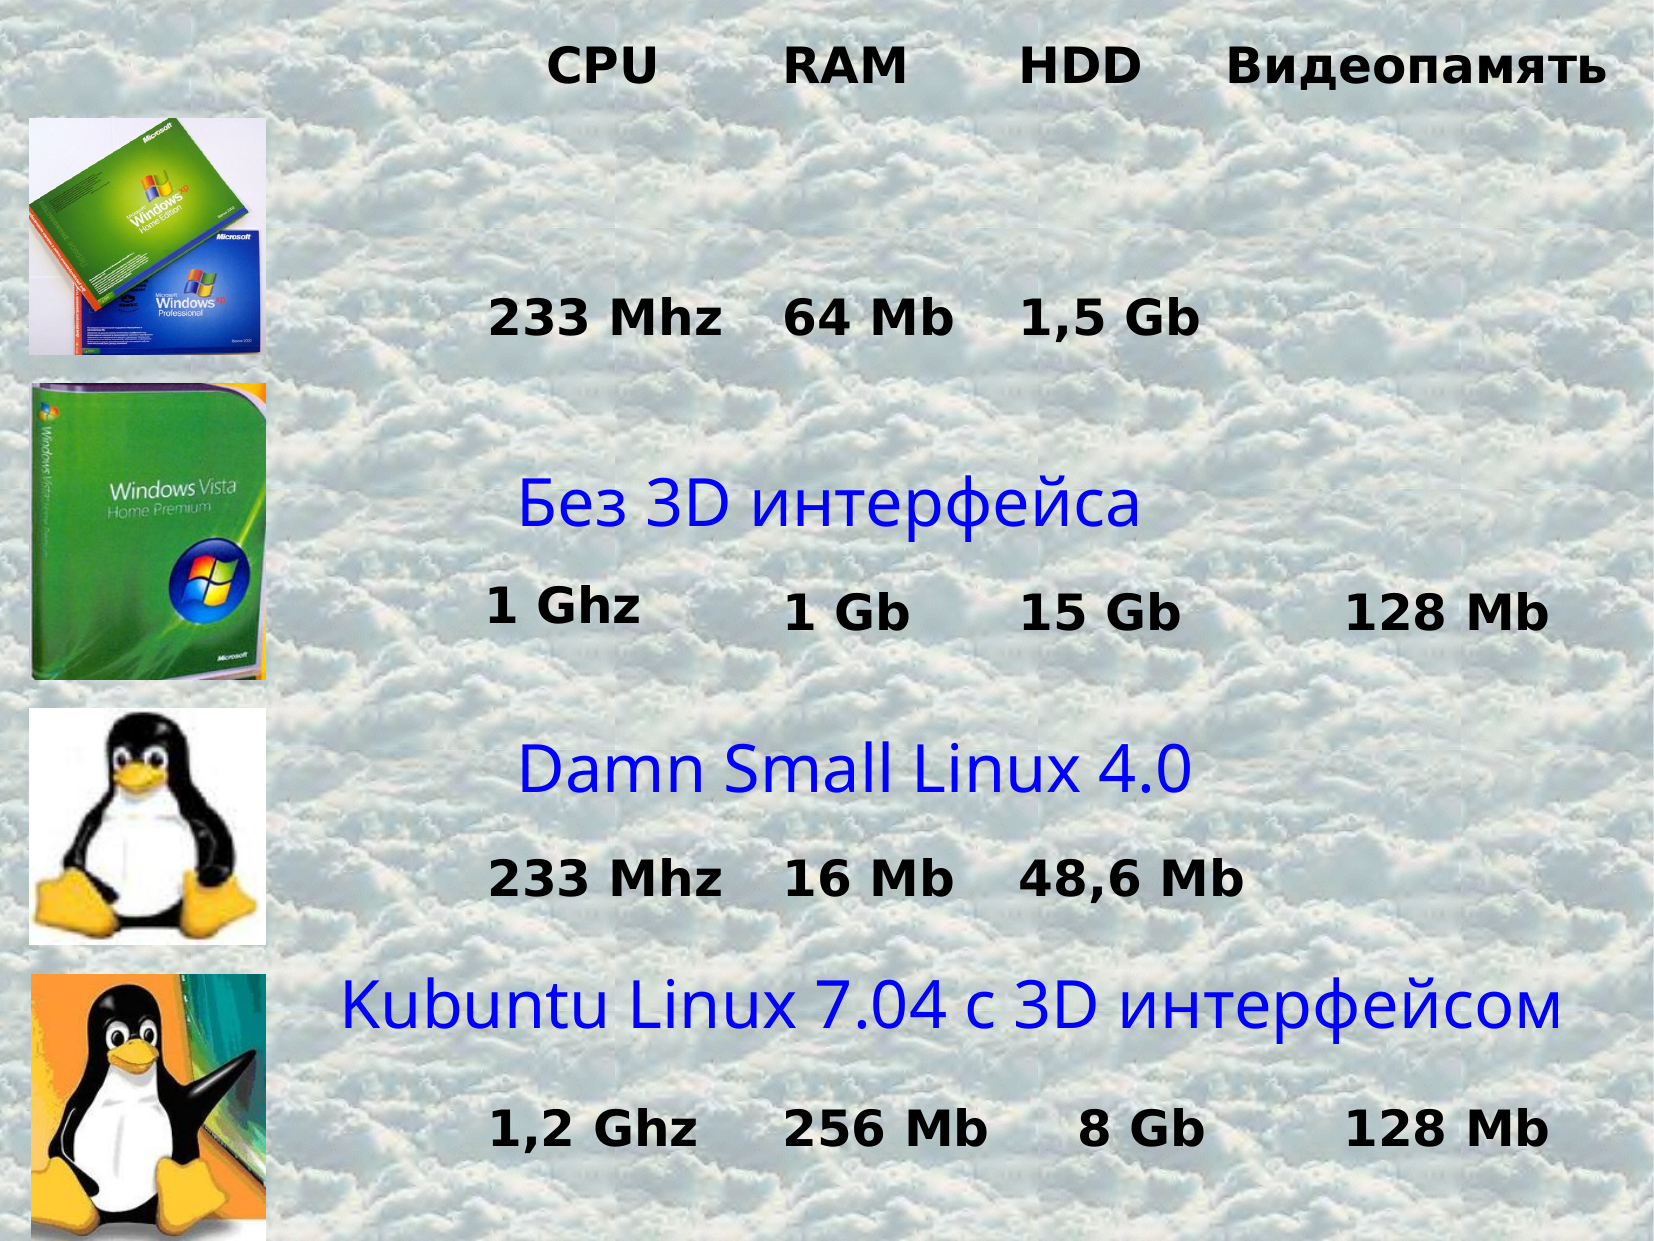

CPU
RAM
HDD
Видеопамять
233 Mhz
64 Mb
1,5 Gb
Без 3D интерфейса
1 Ghz
1 Gb
15 Gb
128 Mb
Damn Small Linux 4.0
233 Mhz
16 Mb
48,6 Mb
Kubuntu Linux 7.04 с 3D интерфейсом
1,2 Ghz
256 Mb
8 Gb
128 Mb